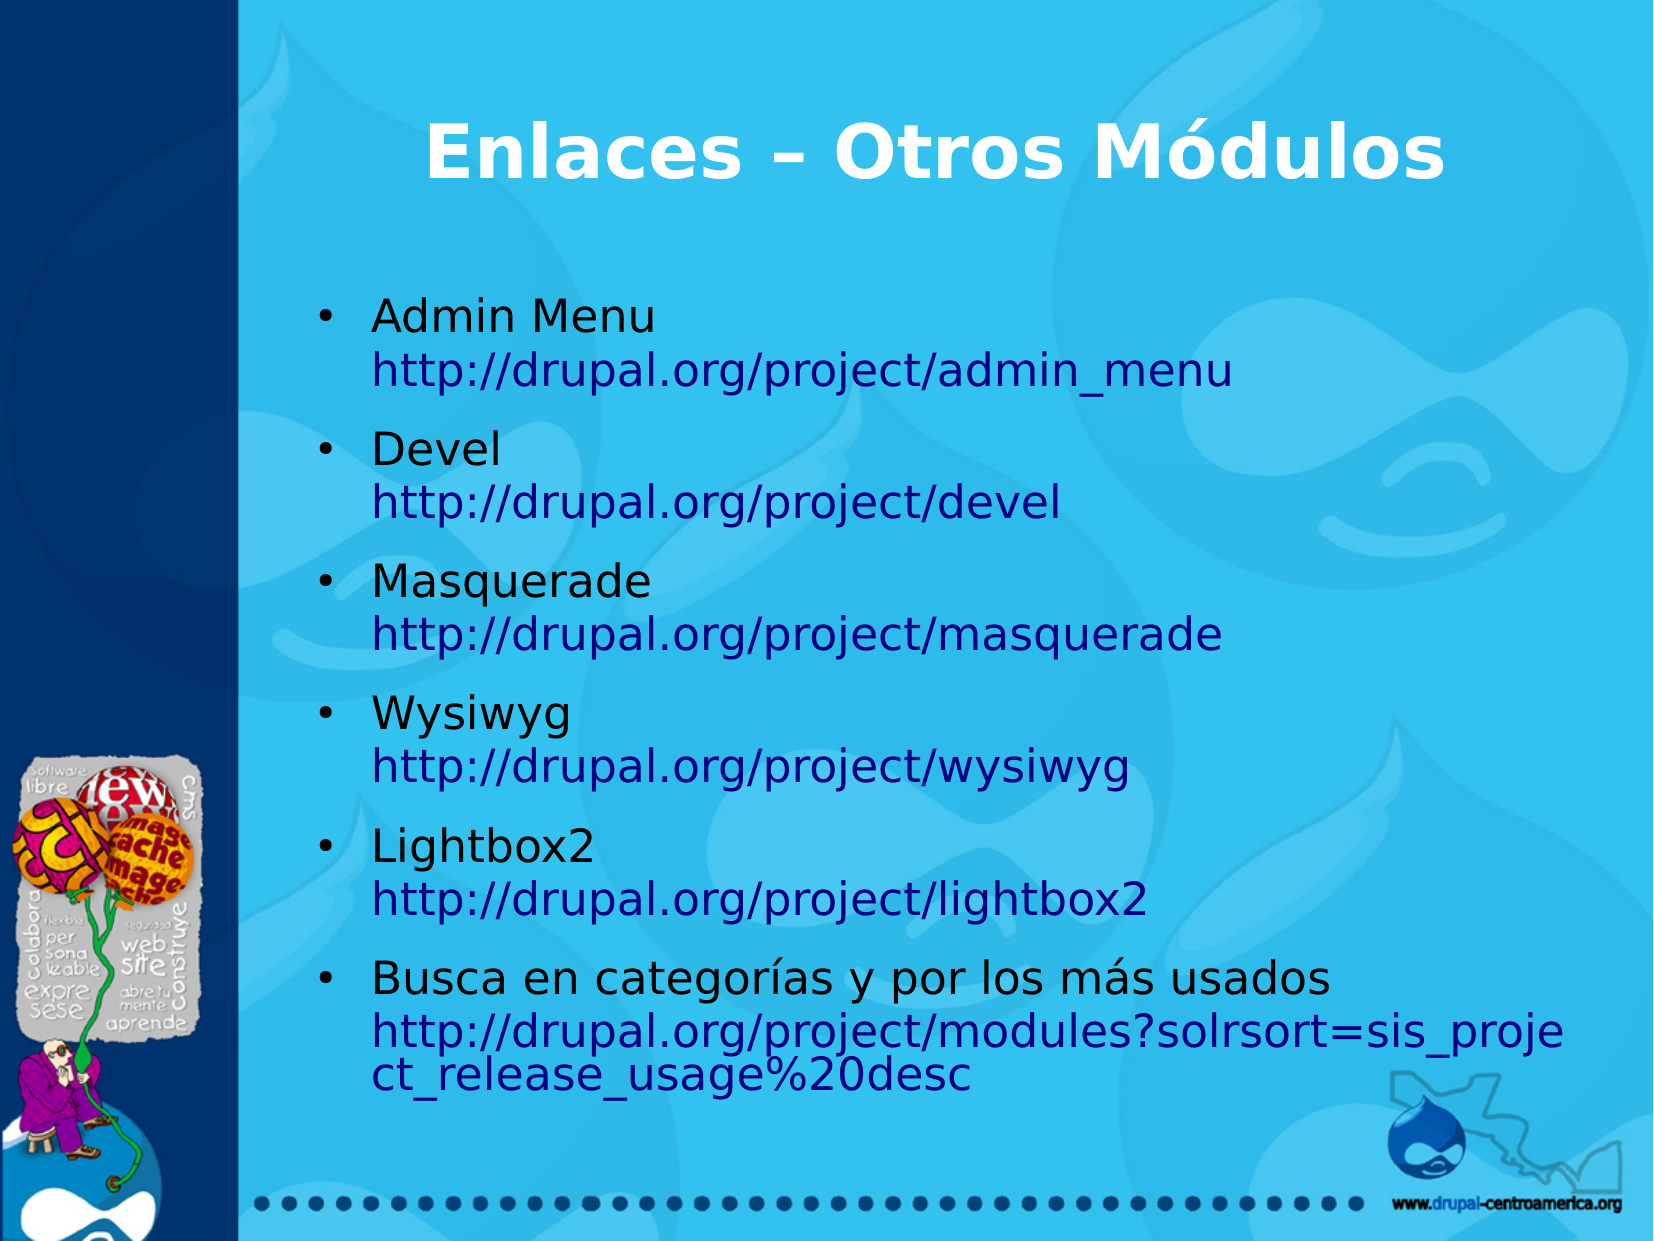

# Enlaces – Otros Módulos
Admin Menu
http://drupal.org/project/admin_menu
Devel
http://drupal.org/project/devel
Masquerade
http://drupal.org/project/masquerade
Wysiwyg
http://drupal.org/project/wysiwyg
Lightbox2
http://drupal.org/project/lightbox2
Busca en categorías y por los más usados http://drupal.org/project/modules?solrsort=sis_project_release_usage%20desc